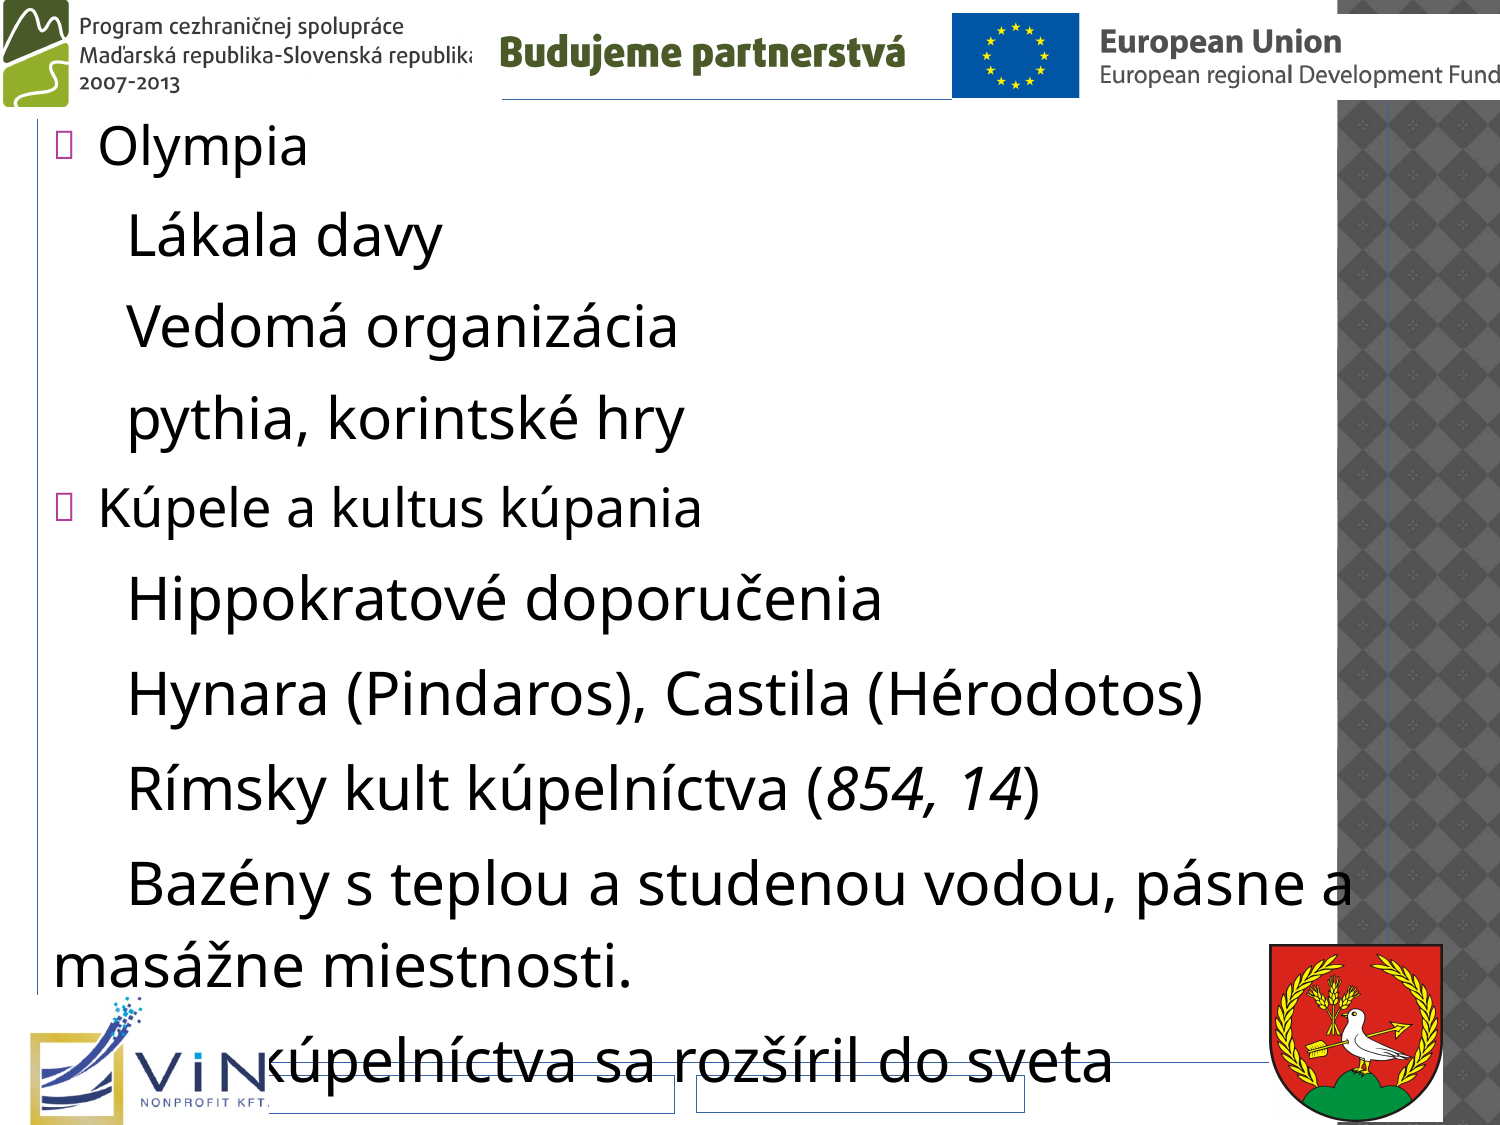

# Olympia
	Lákala davy
	Vedomá organizácia
	pythia, korintské hry
Kúpele a kultus kúpania
	Hippokratové doporučenia
	Hynara (Pindaros), Castila (Hérodotos)
	Rímsky kult kúpelníctva (854, 14)
	Bazény s teplou a studenou vodou, pásne a masážne miestnosti.
	Kult kúpelníctva sa rozšíril do sveta